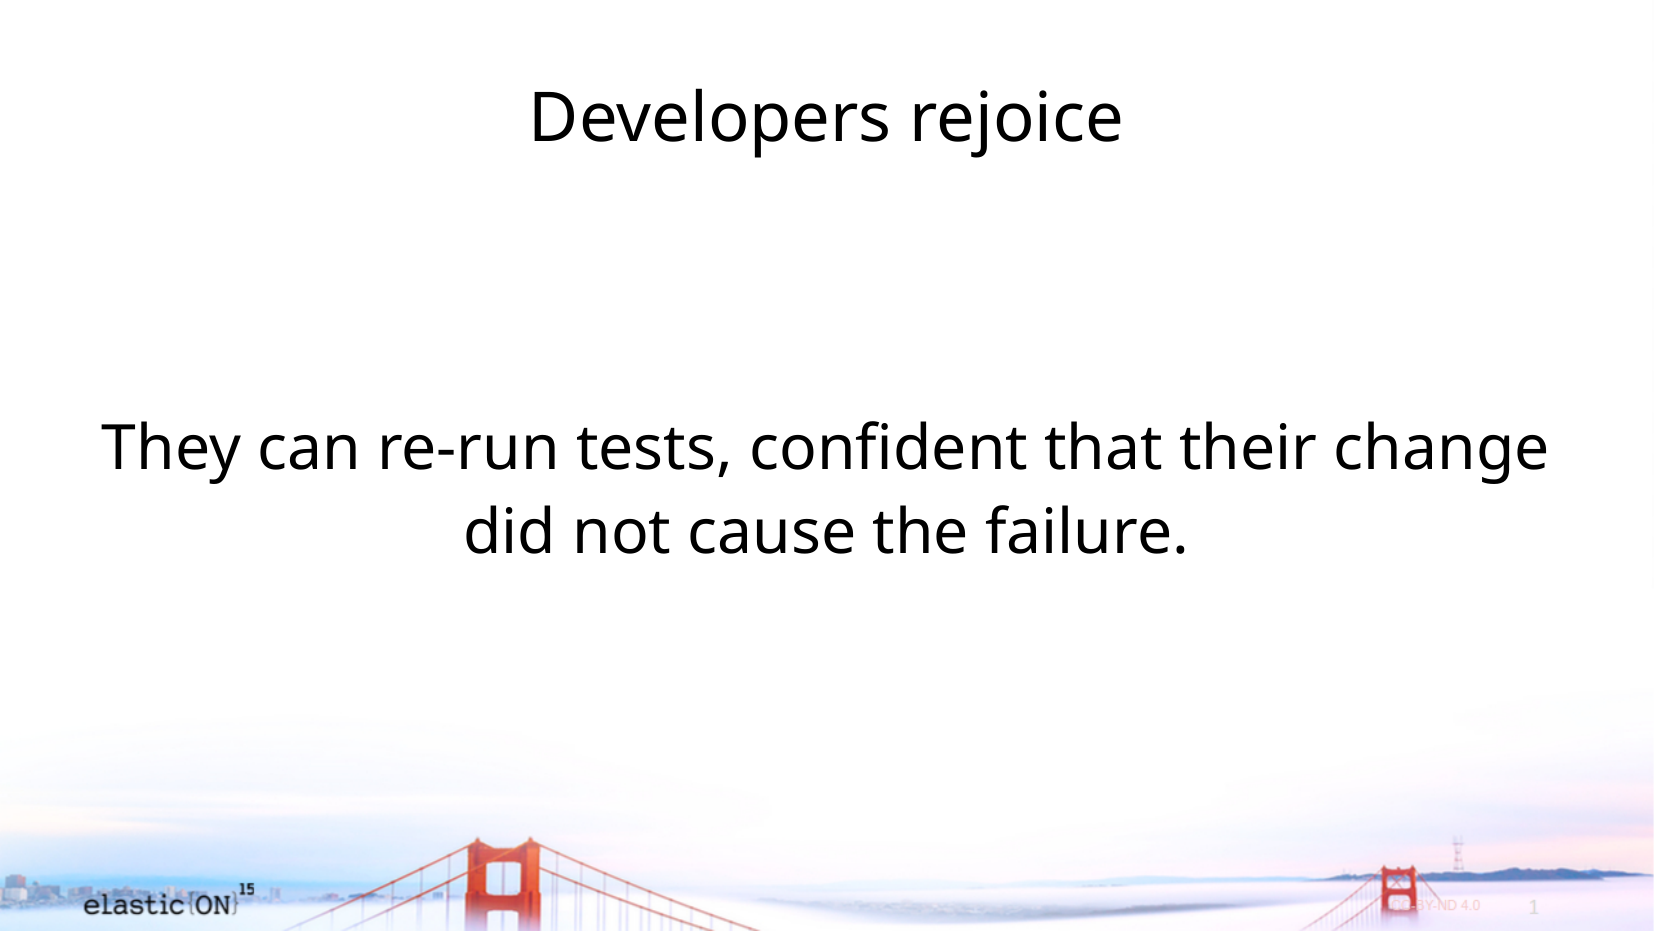

# Developers rejoice
They can re-run tests, confident that their change did not cause the failure.